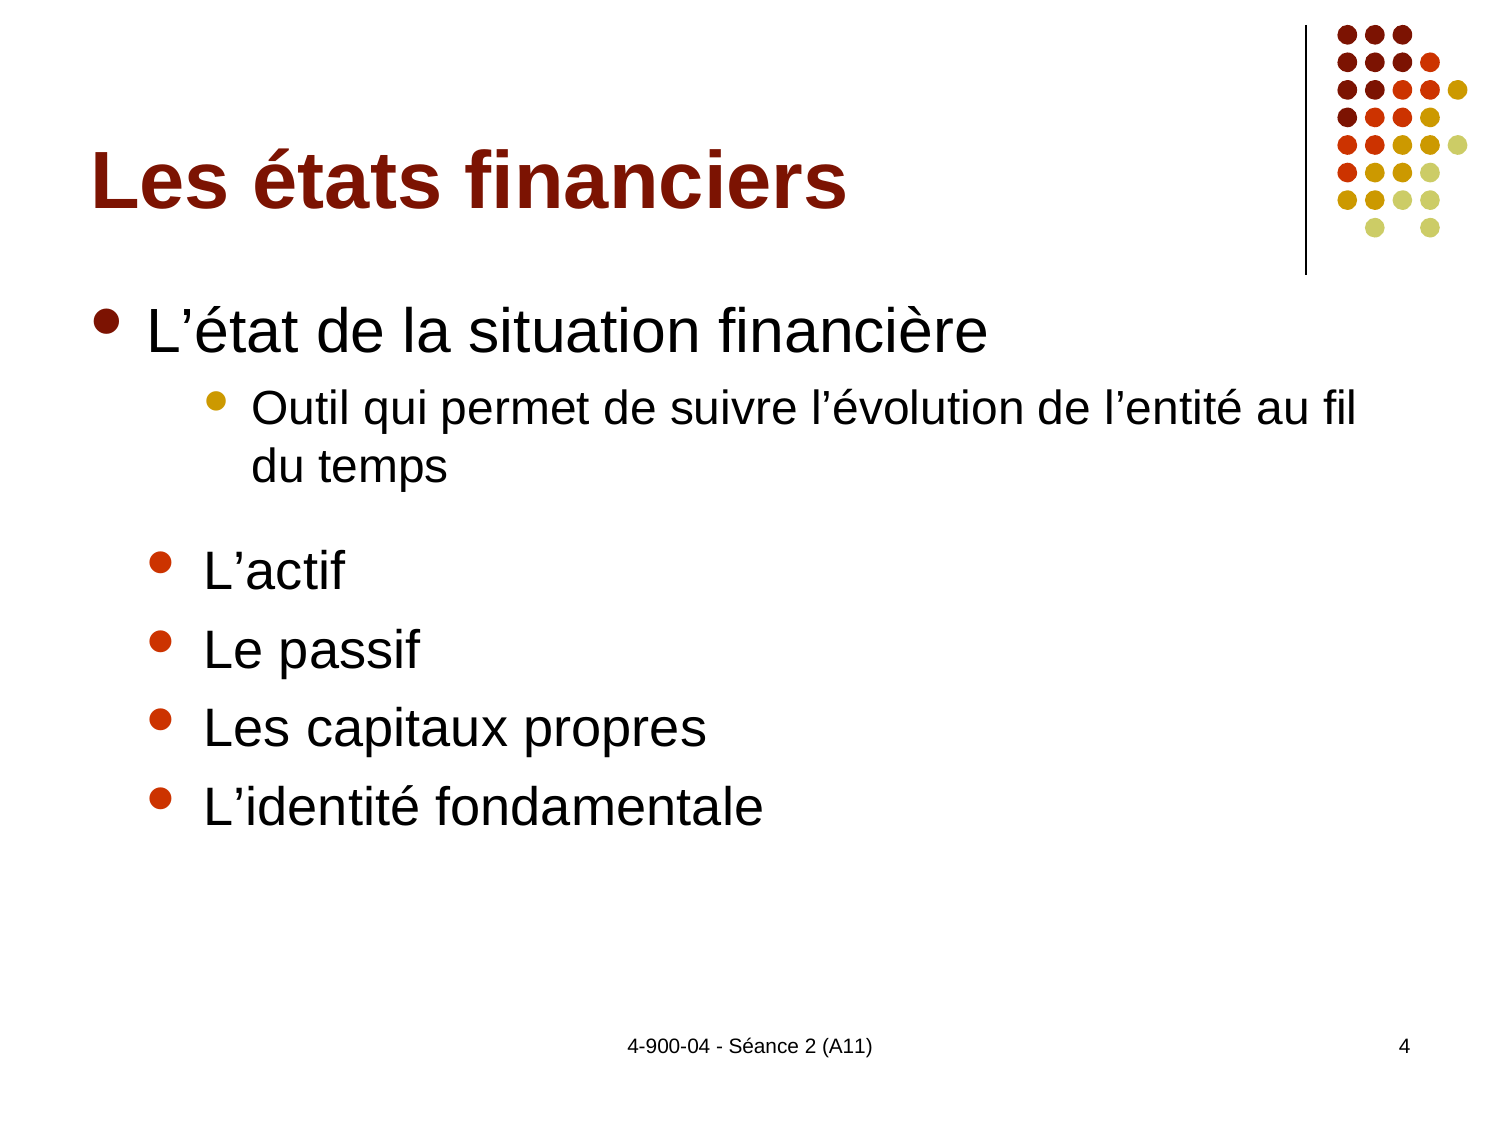

# Les états financiers
L’état de la situation financière
Outil qui permet de suivre l’évolution de l’entité au fil du temps
L’actif
Le passif
Les capitaux propres
L’identité fondamentale
4-900-04 - Séance 2 (A11)